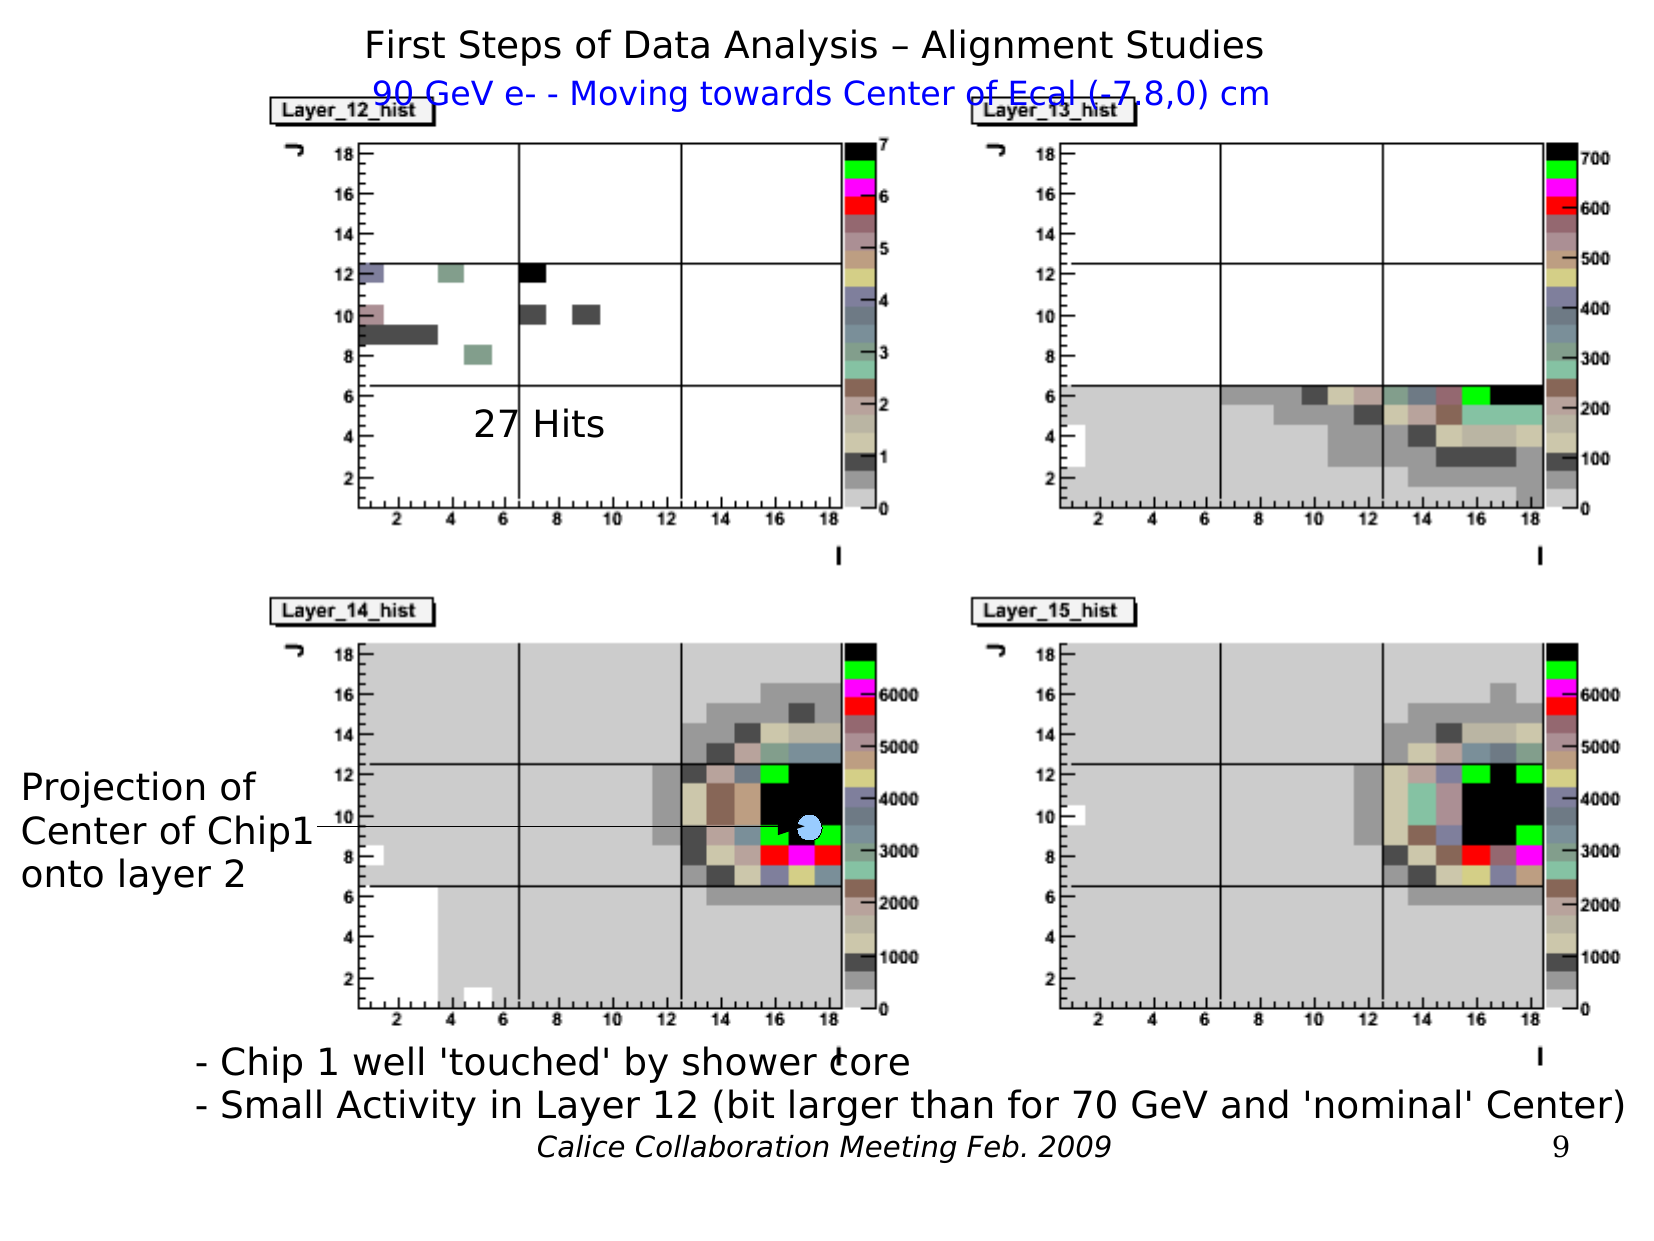

First Steps of Data Analysis – Alignment Studies
90 GeV e- - Moving towards Center of Ecal (-7.8,0) cm
27 Hits
Projection of
Center of Chip1
onto layer 2
- Chip 1 well 'touched' by shower core
- Small Activity in Layer 12 (bit larger than for 70 GeV and 'nominal' Center)
9